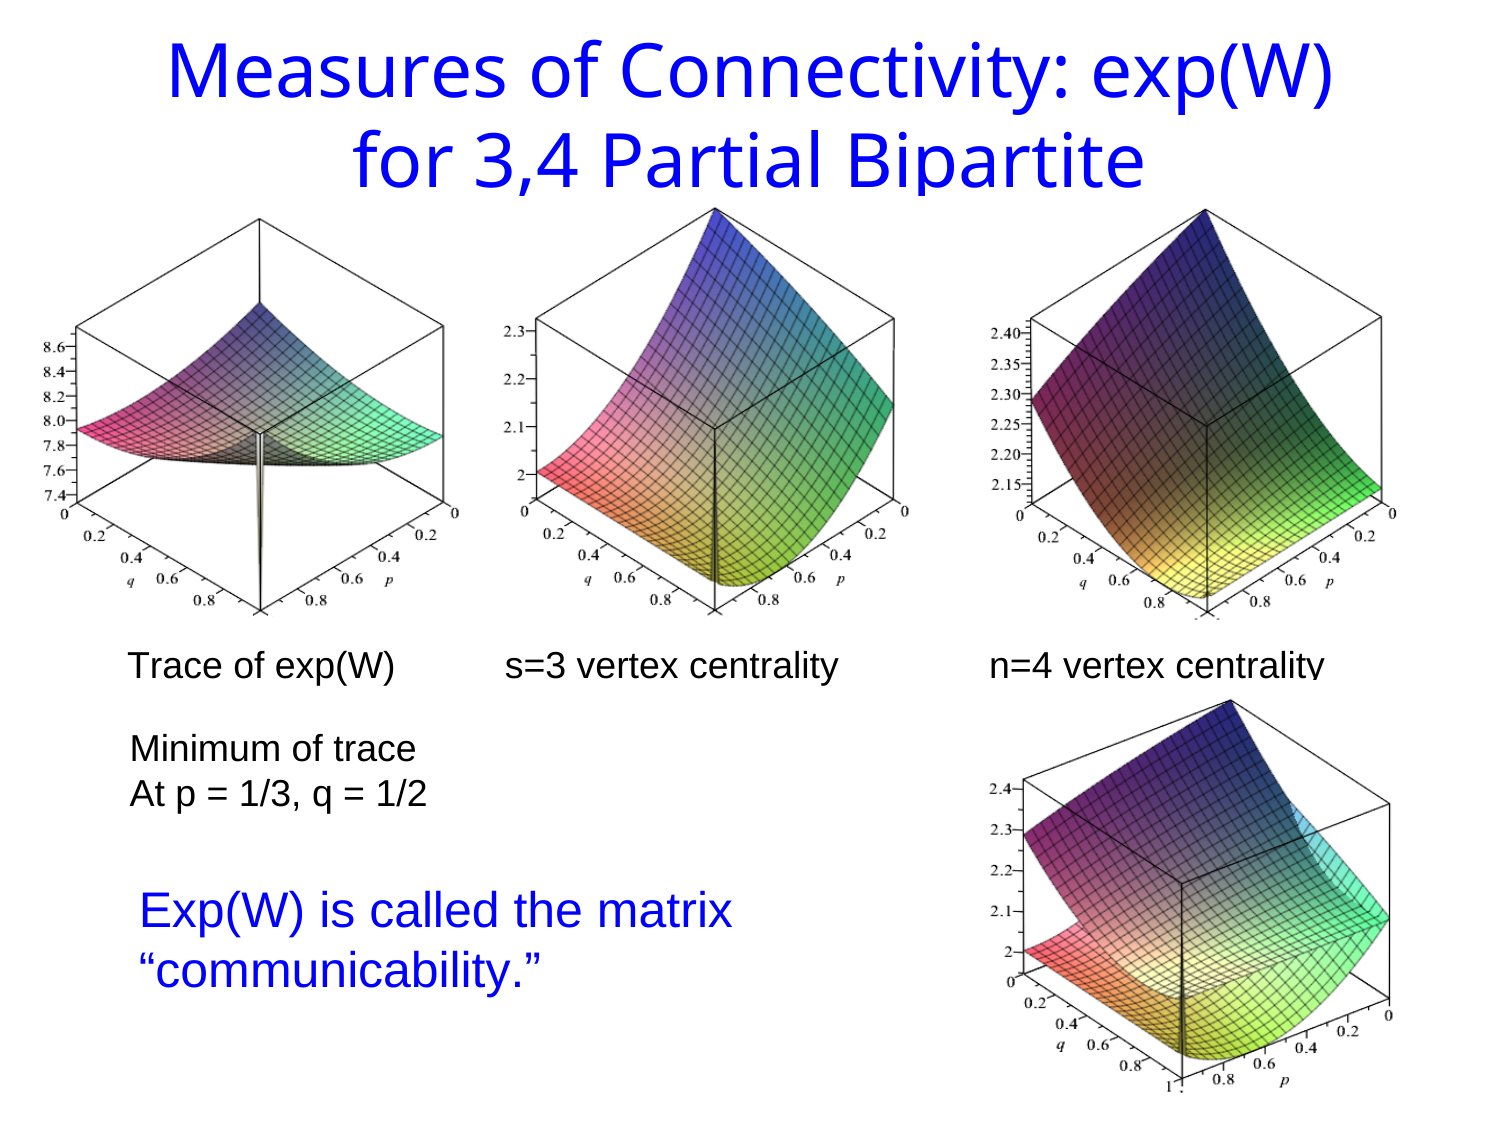

# Measures of Connectivity: exp(W) for 3,4 Partial Bipartite
Trace of exp(W)
s=3 vertex centrality
n=4 vertex centrality
Minimum of trace
At p = 1/3, q = 1/2
Exp(W) is called the matrix “communicability.”